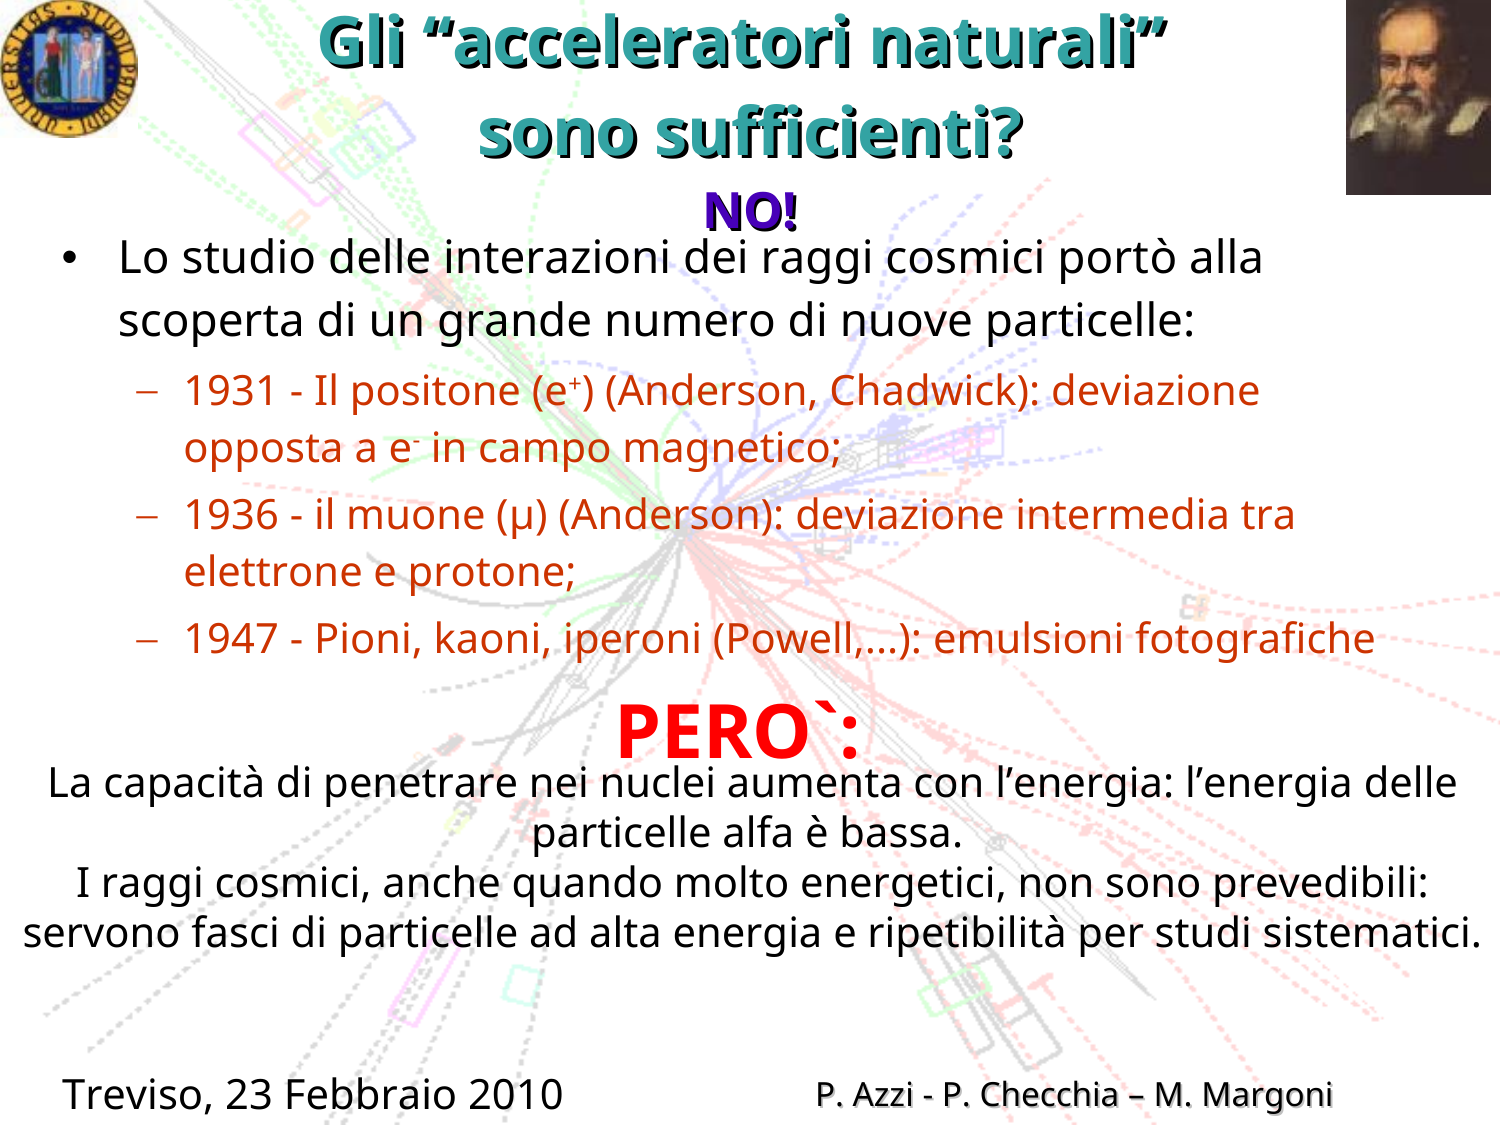

# Gli “acceleratori naturali” sono sufficienti? NO!
Lo studio delle interazioni dei raggi cosmici portò alla scoperta di un grande numero di nuove particelle:
1931 - Il positone (e+) (Anderson, Chadwick): deviazione opposta a e- in campo magnetico;
1936 - il muone (μ) (Anderson): deviazione intermedia tra elettrone e protone;
1947 - Pioni, kaoni, iperoni (Powell,...): emulsioni fotografiche
PERO`:
La capacità di penetrare nei nuclei aumenta con l’energia: l’energia delle particelle alfa è bassa.
I raggi cosmici, anche quando molto energetici, non sono prevedibili: servono fasci di particelle ad alta energia e ripetibilità per studi sistematici.